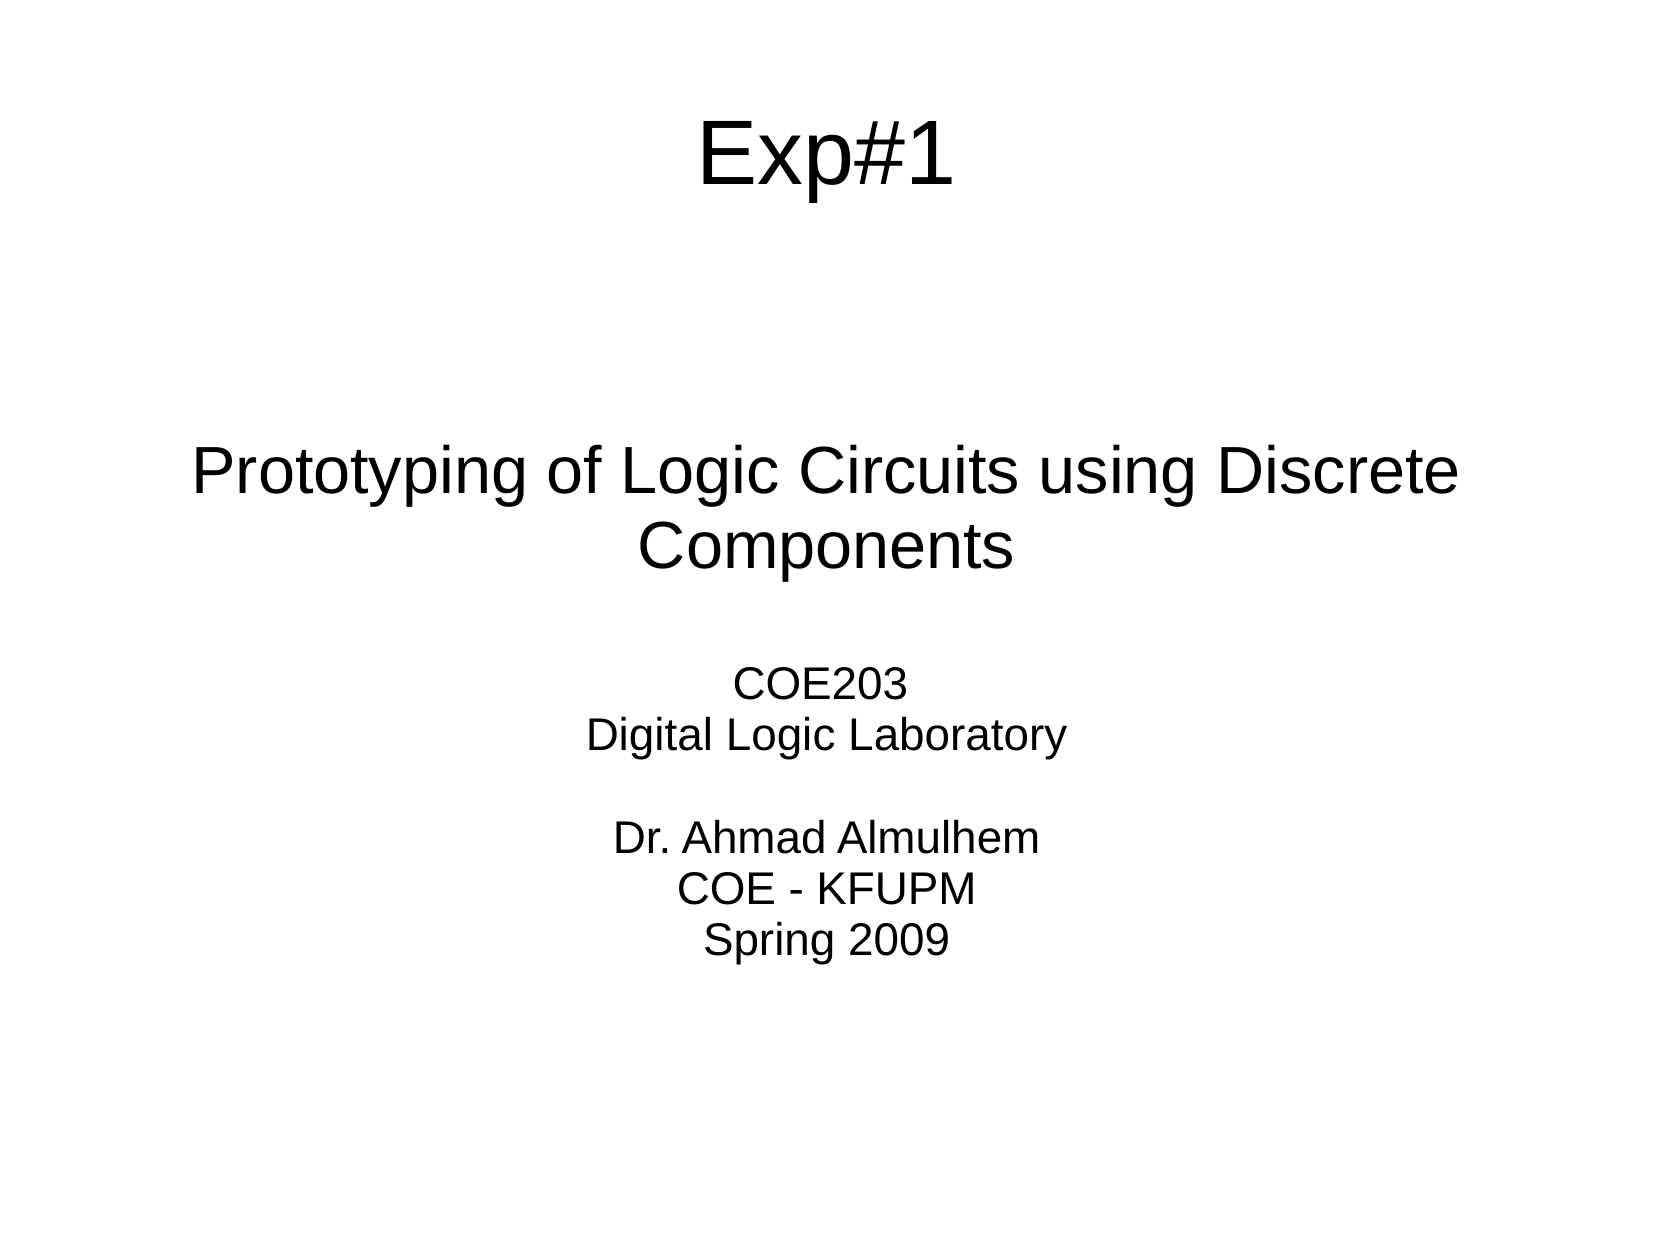

# Exp#1
Prototyping of Logic Circuits using Discrete Components
COE203
Digital Logic Laboratory
Dr. Ahmad Almulhem
COE - KFUPM
Spring 2009